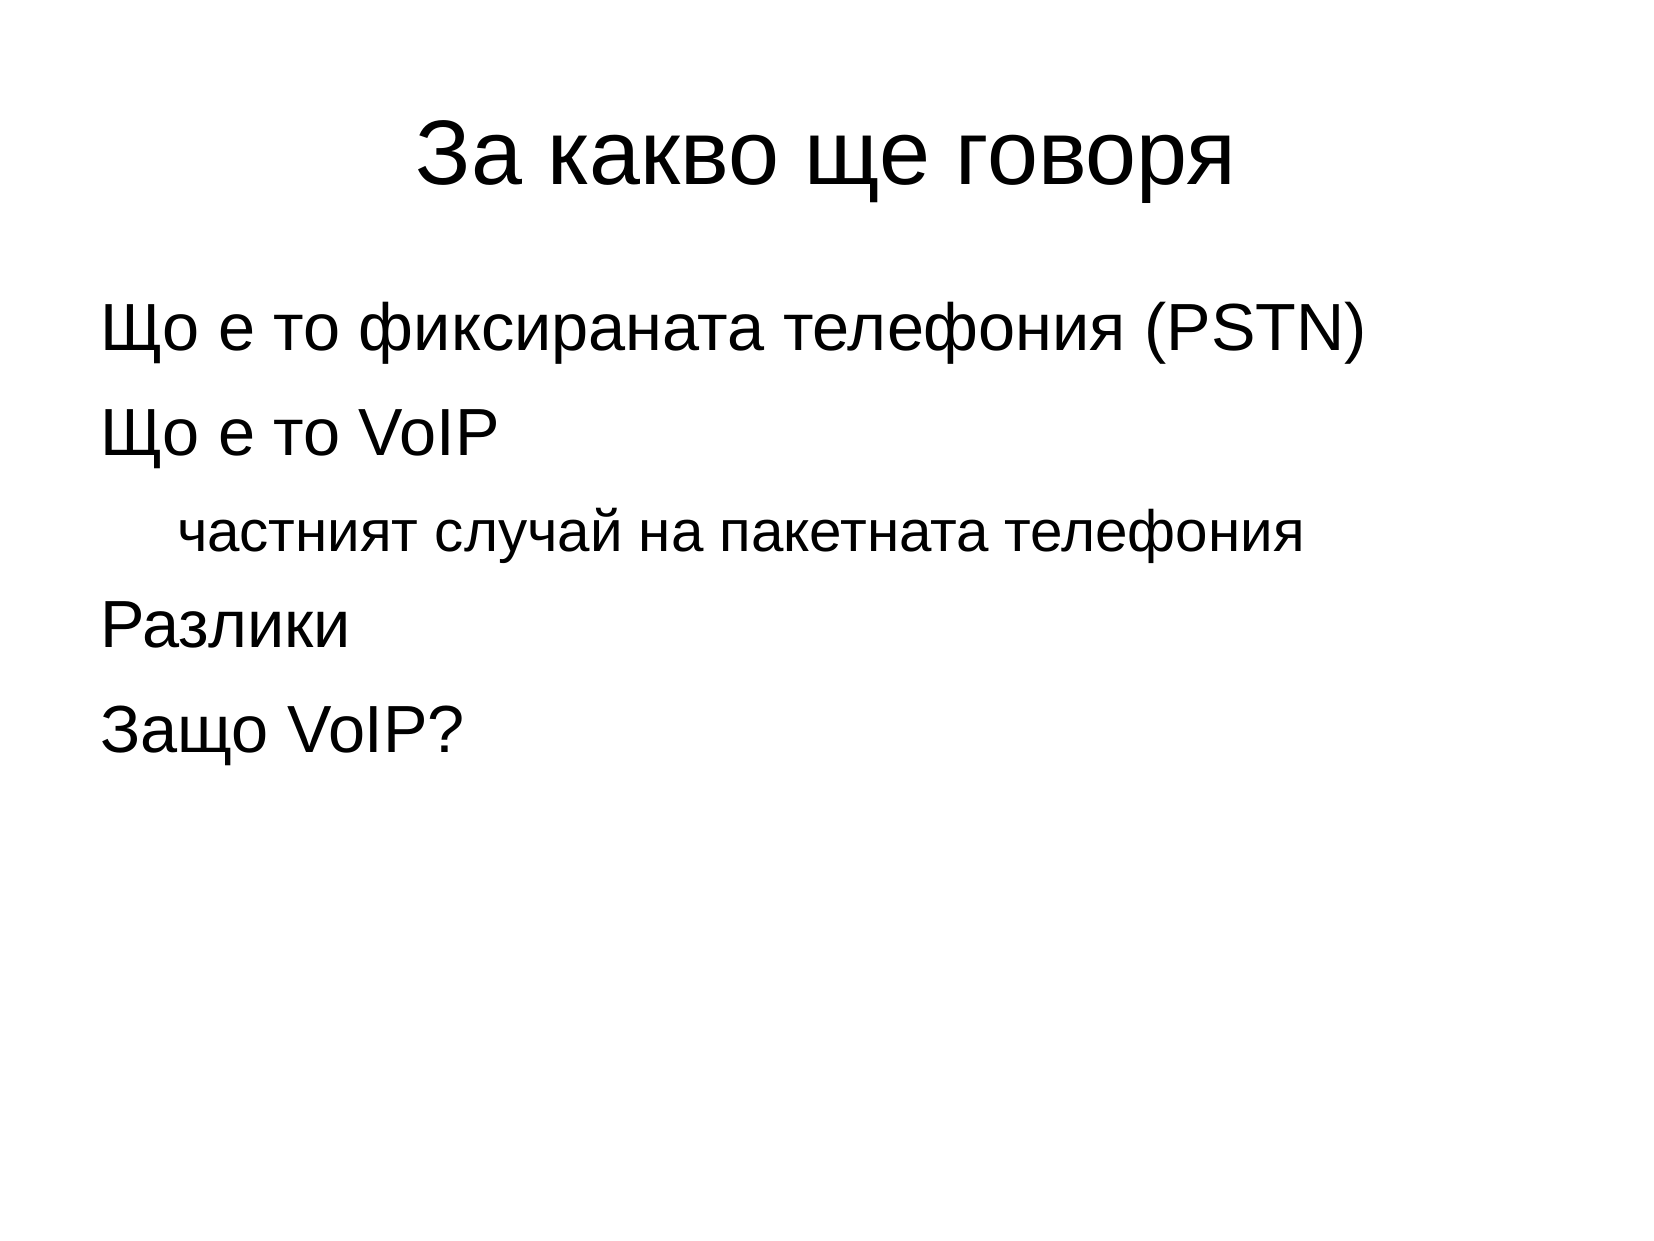

# За какво ще говоря
Що е то фиксираната телефония (PSTN)
Що е то VoIP
частният случай на пакетната телефония
Разлики
Защо VoIP?